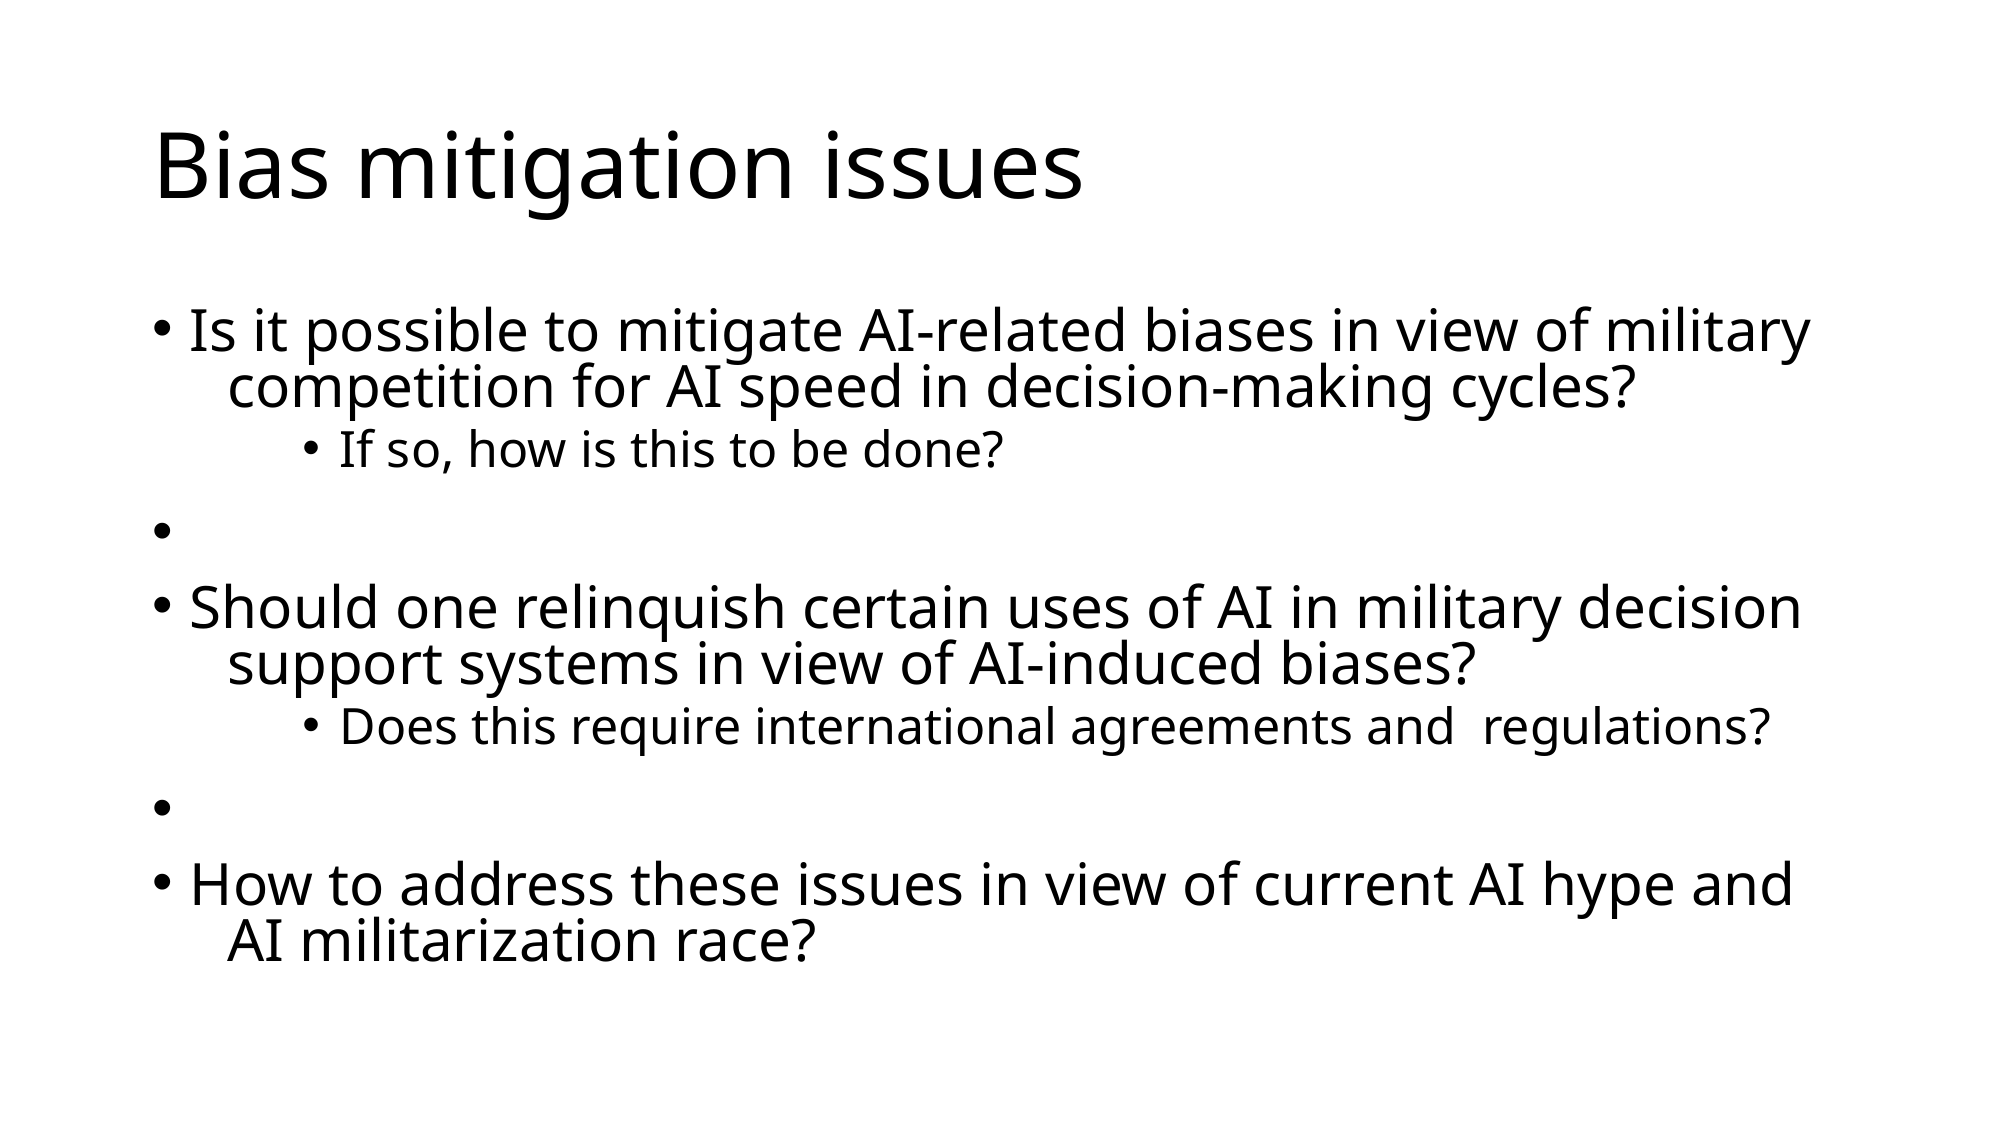

# Bias mitigation issues
Is it possible to mitigate AI-related biases in view of military competition for AI speed in decision-making cycles?
If so, how is this to be done?
Should one relinquish certain uses of AI in military decision support systems in view of AI-induced biases?
Does this require international agreements and regulations?
How to address these issues in view of current AI hype and AI militarization race?